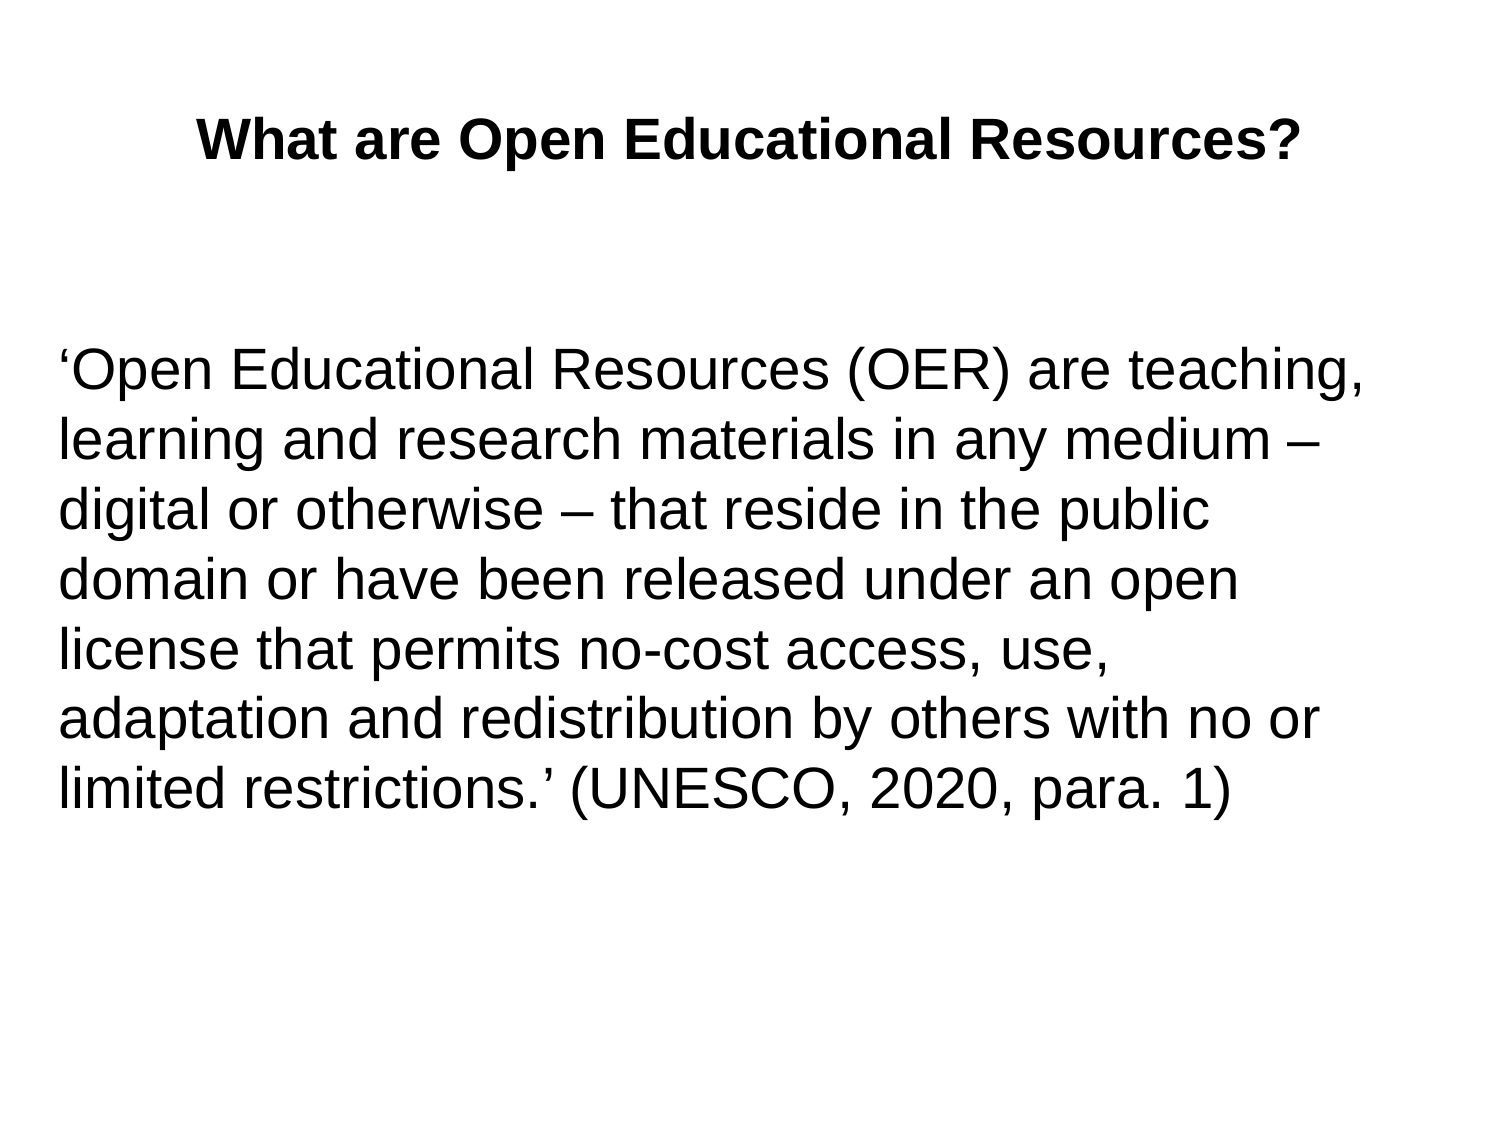

# What are Open Educational Resources?
‘Open Educational Resources (OER) are teaching, learning and research materials in any medium – digital or otherwise – that reside in the public domain or have been released under an open license that permits no-cost access, use, adaptation and redistribution by others with no or limited restrictions.’ (UNESCO, 2020, para. 1)